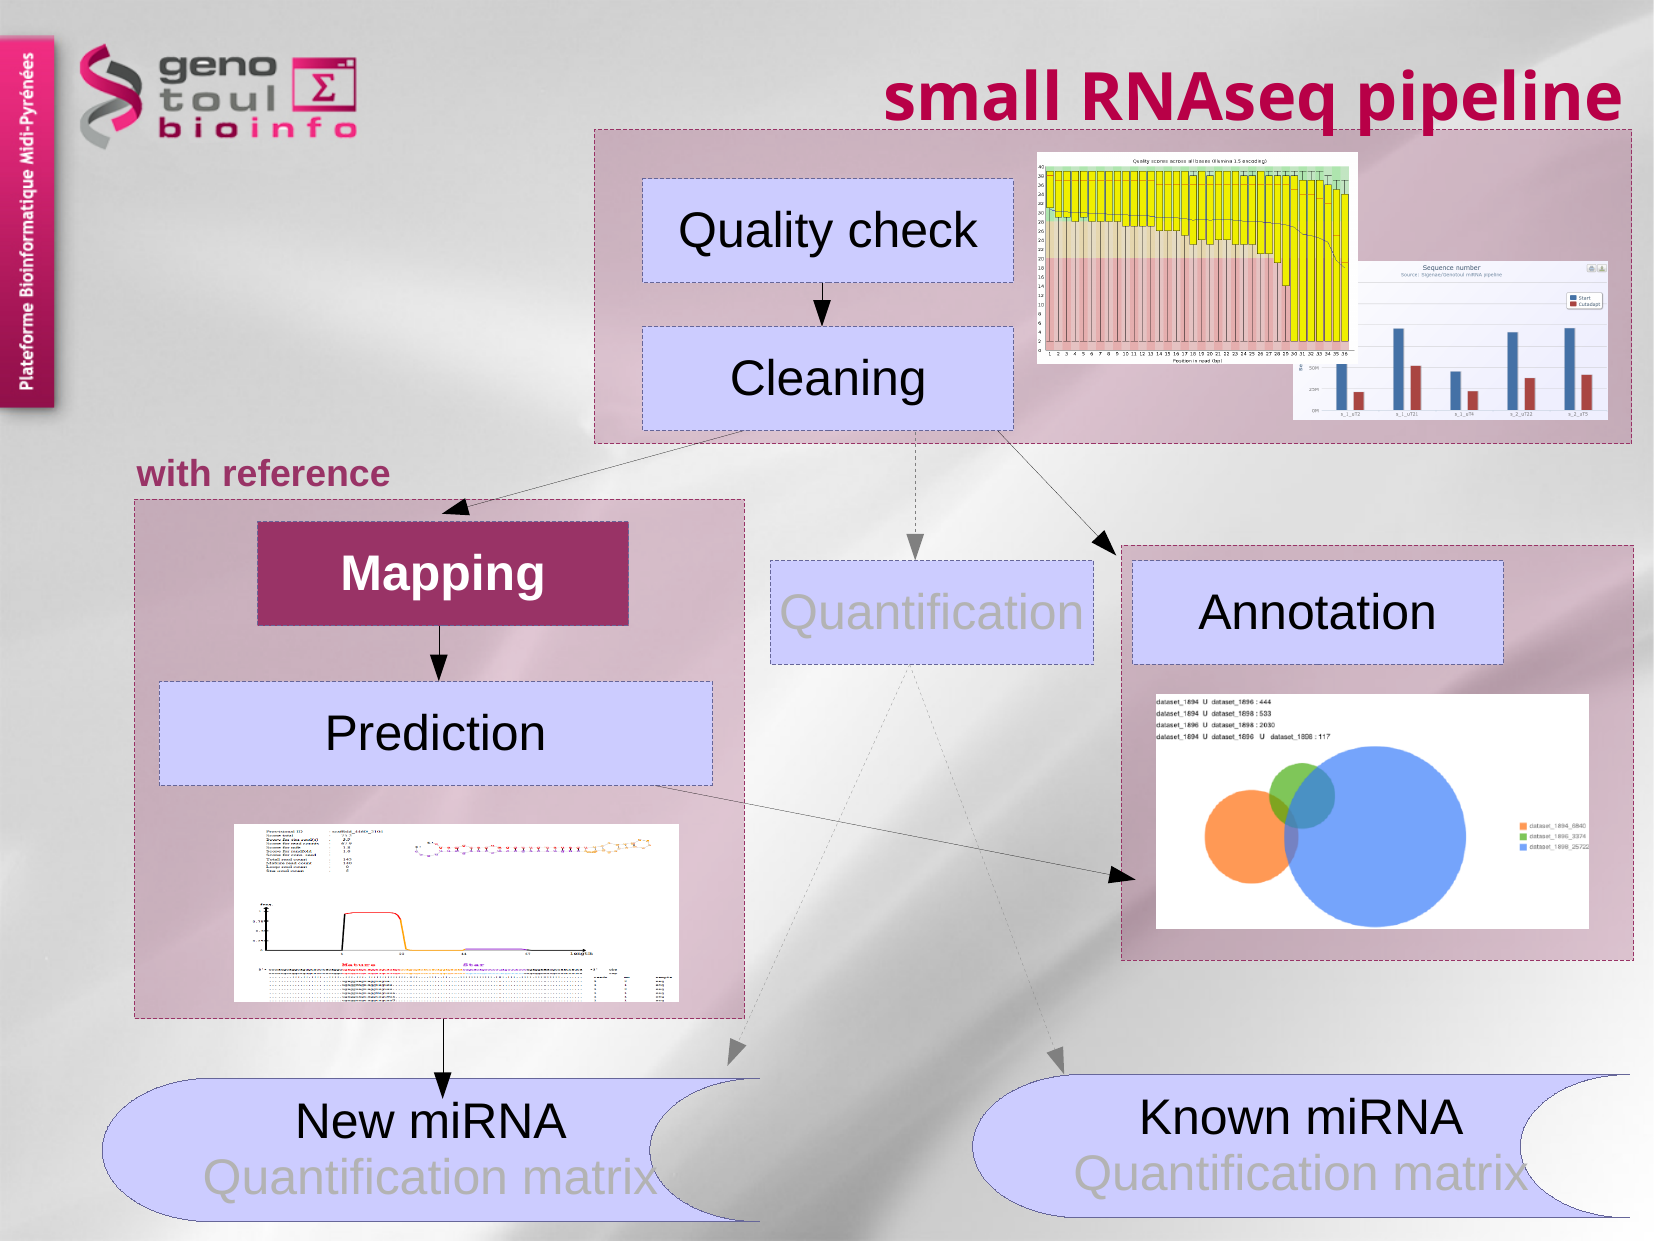

# small RNAseq pipeline
Quality check
Cleaning
with reference
Mapping
Quantification
Annotation
Prediction
Known miRNA
Quantification matrix
New miRNA
Quantification matrix